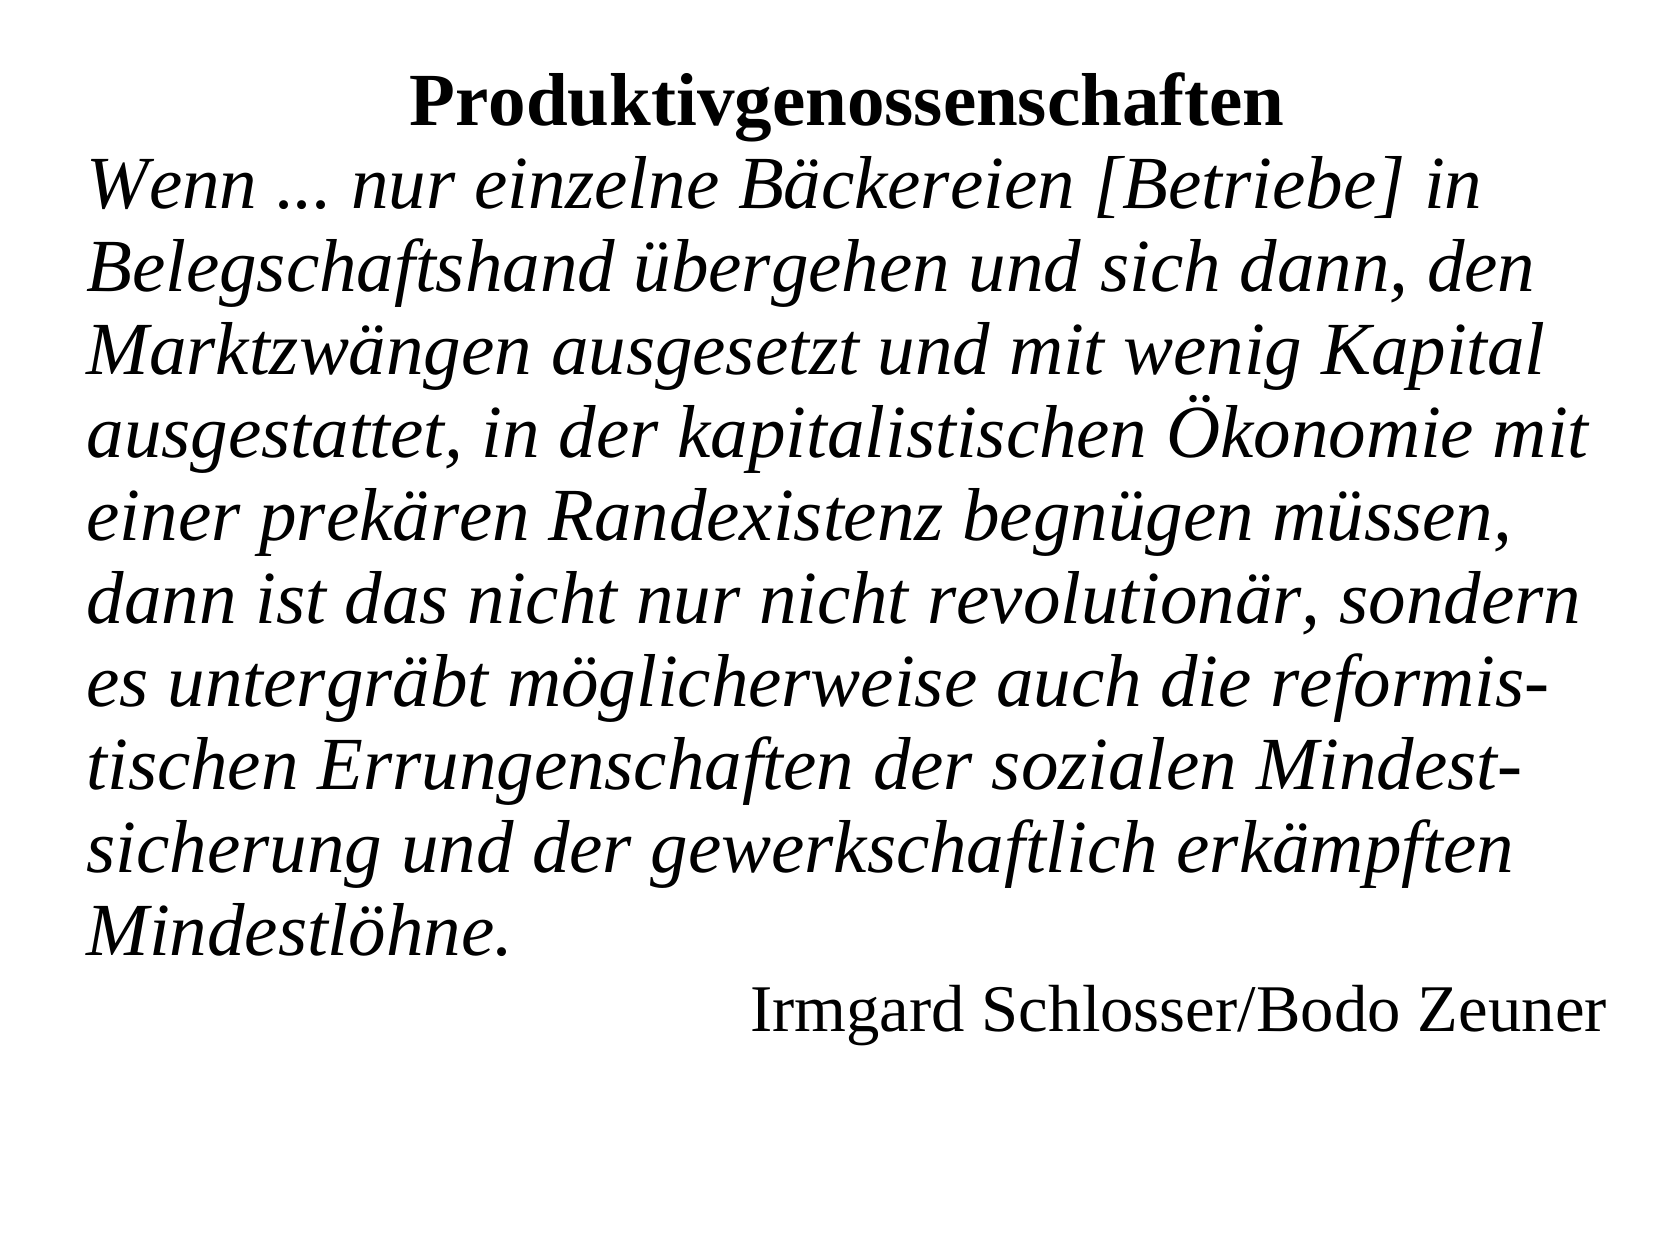

Produktivgenossenschaften
Wenn ... nur einzelne Bäckereien [Betriebe] in
Belegschaftshand übergehen und sich dann, den
Marktzwängen ausgesetzt und mit wenig Kapital
ausgestattet, in der kapitalistischen Ökonomie mit
einer prekären Randexistenz begnügen müssen,
dann ist das nicht nur nicht revolutionär, sondern
es untergräbt möglicherweise auch die reformis-
tischen Errungenschaften der sozialen Mindest-
sicherung und der gewerkschaftlich erkämpften
Mindestlöhne.
Irmgard Schlosser/Bodo Zeuner